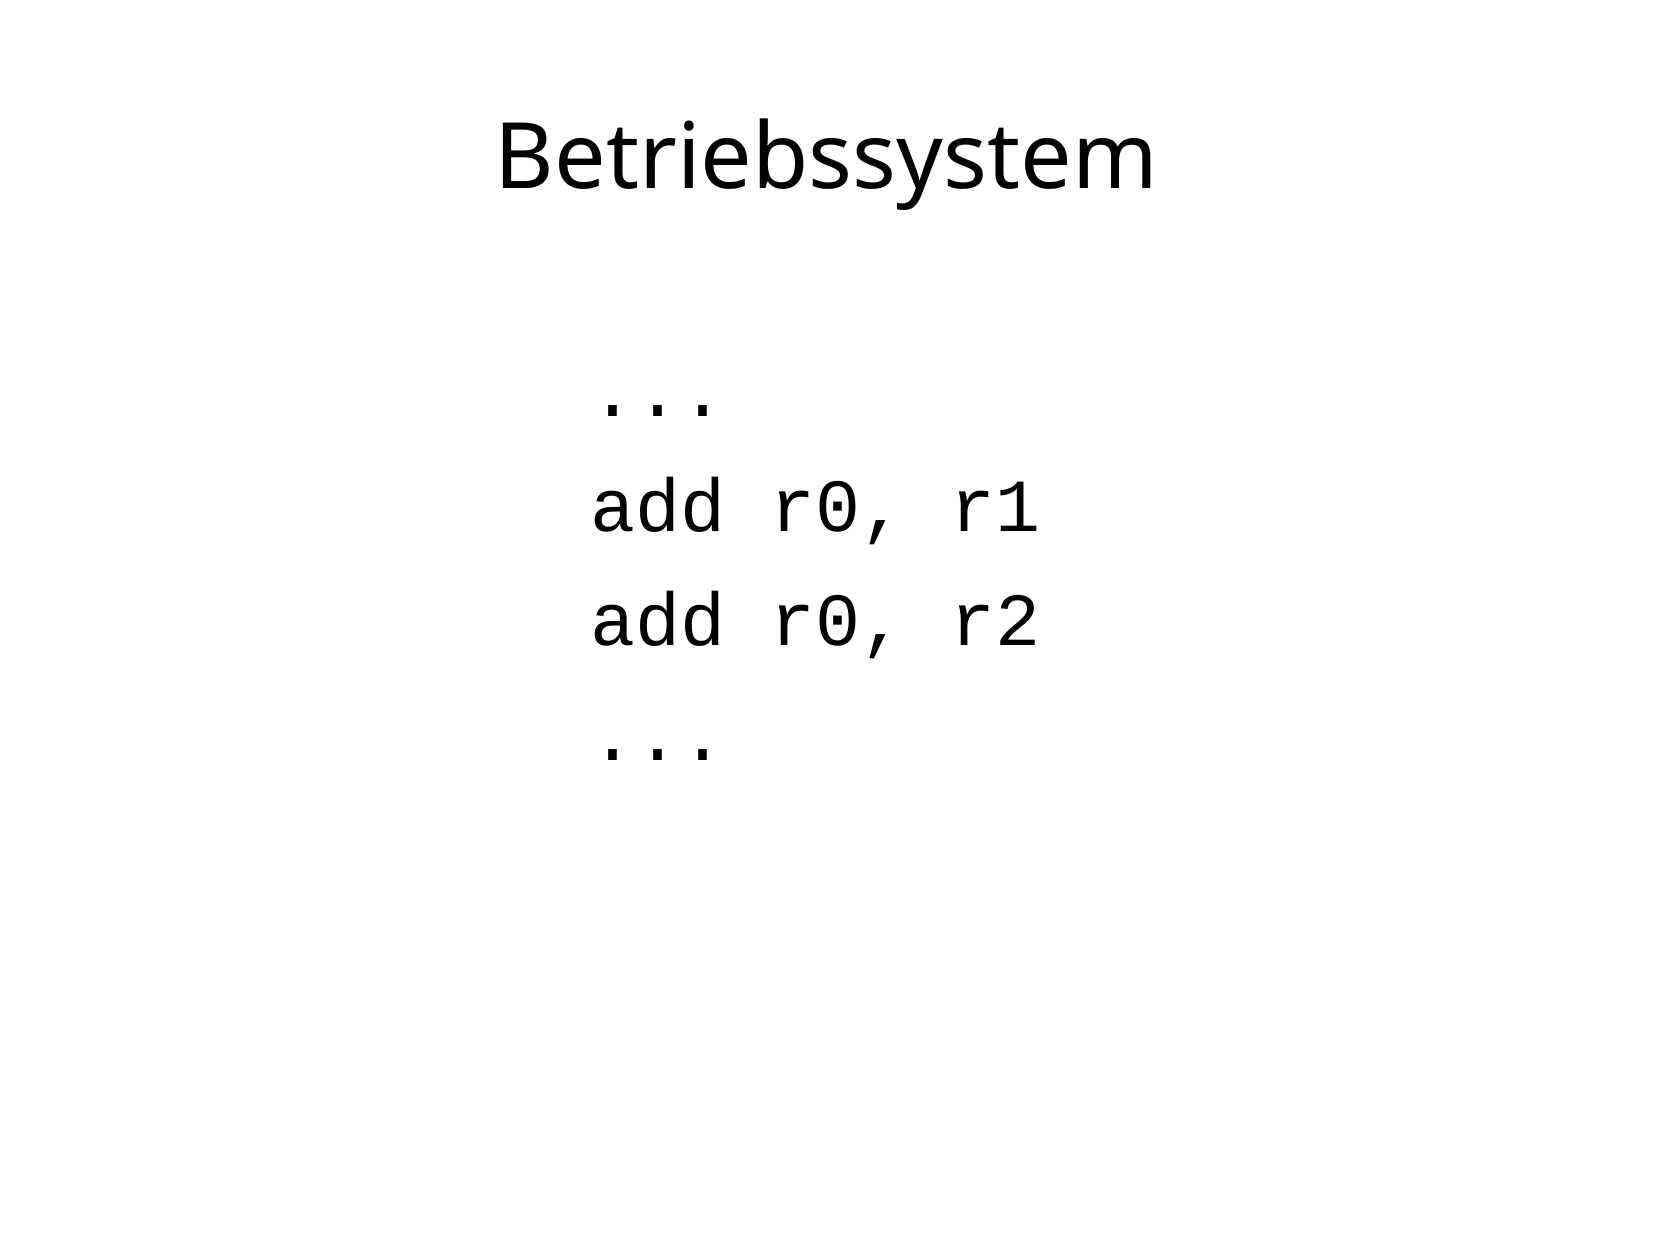

# Betriebssystem
...
add r0, r1
add r0, r2
...